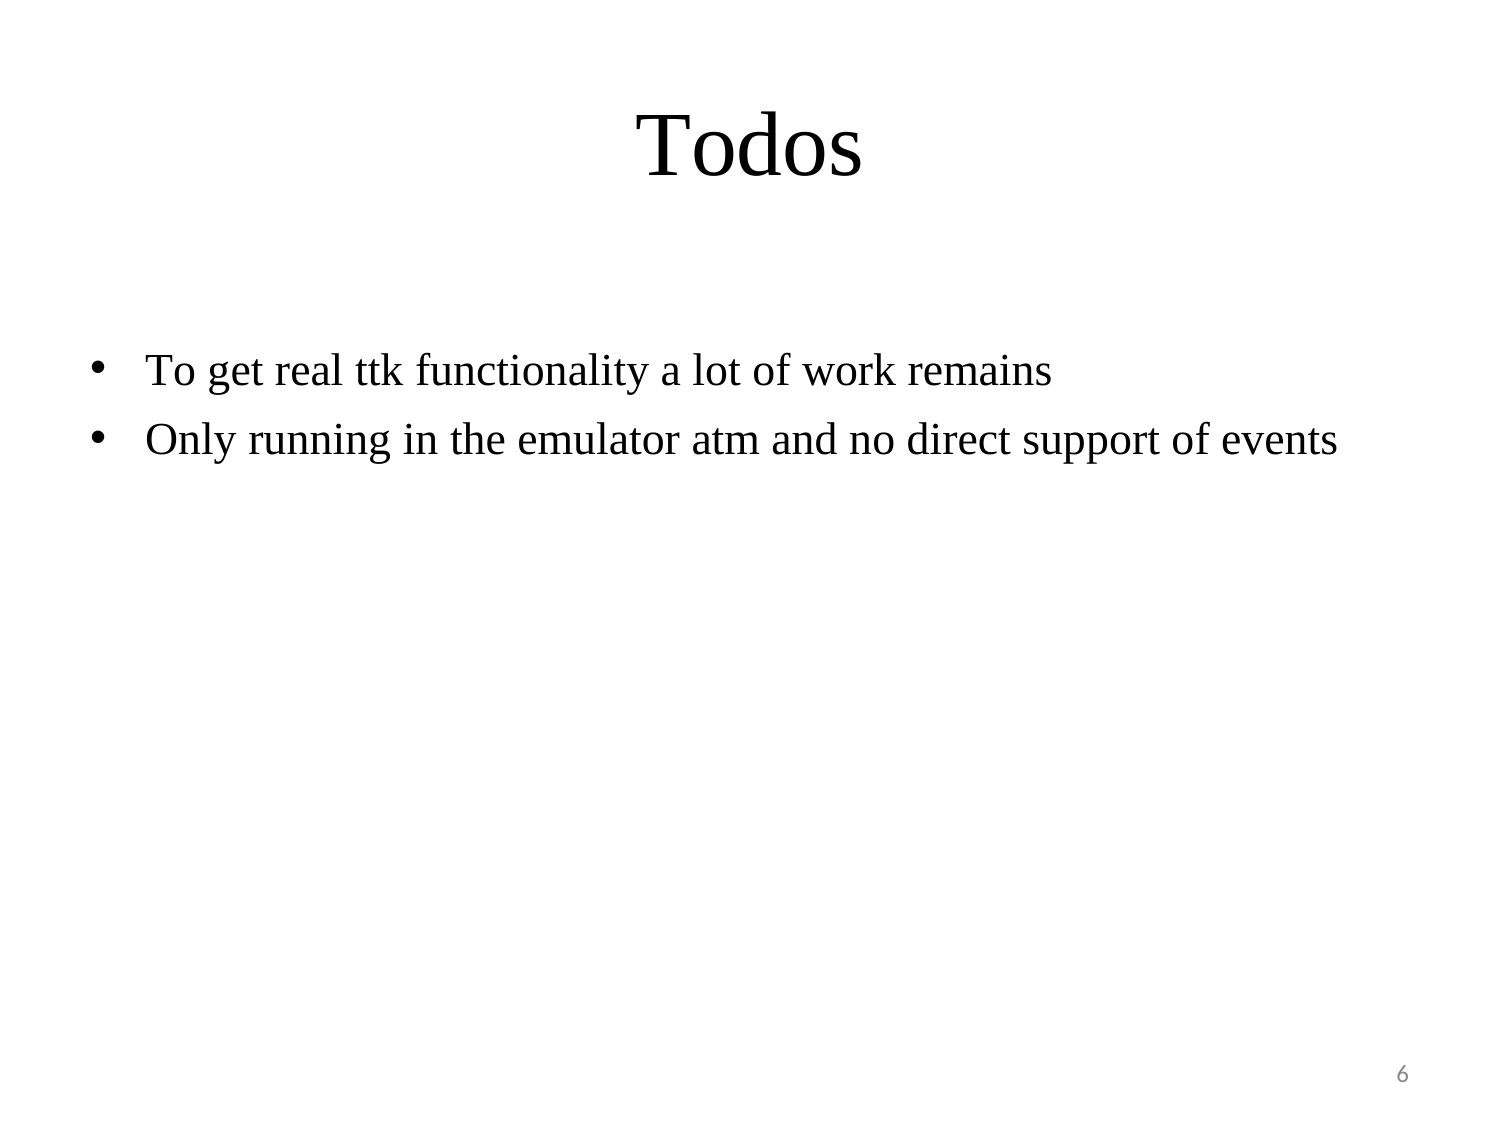

Todos‏
To get real ttk functionality a lot of work remains
Only running in the emulator atm and no direct support of events
6